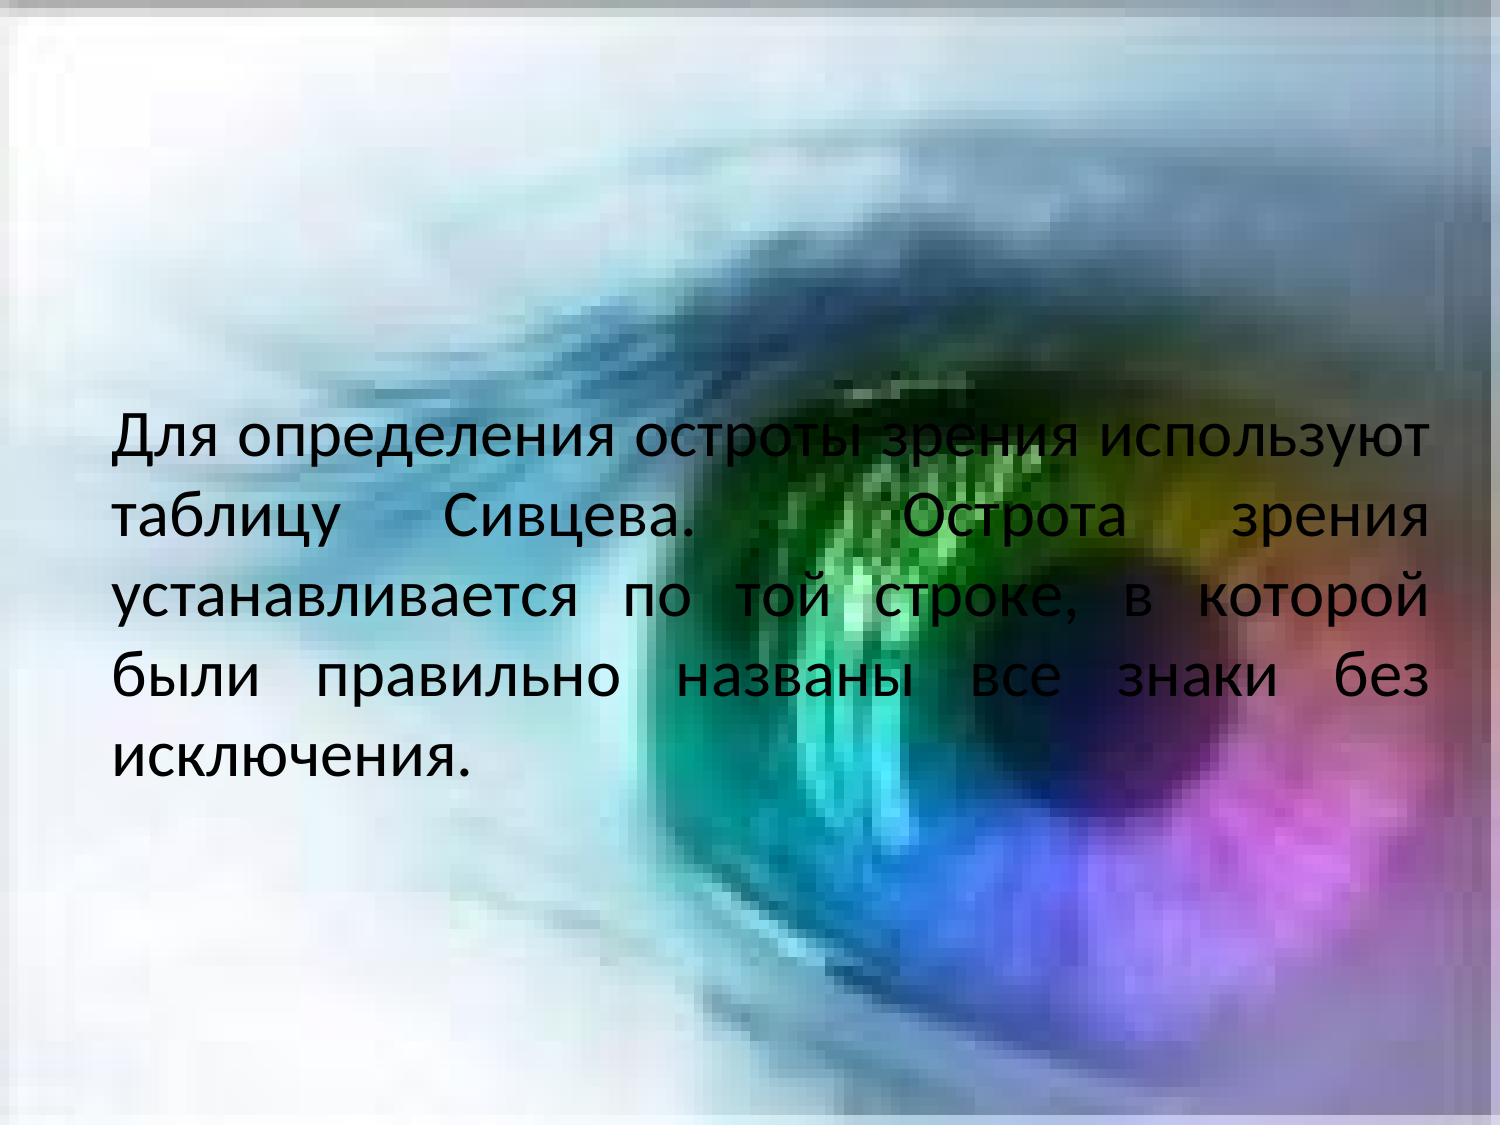

# Для определения остроты зрения используют таблицу Сивцева. Острота зрения устанавливается по той строке, в которой были правильно названы все знаки без исключения.